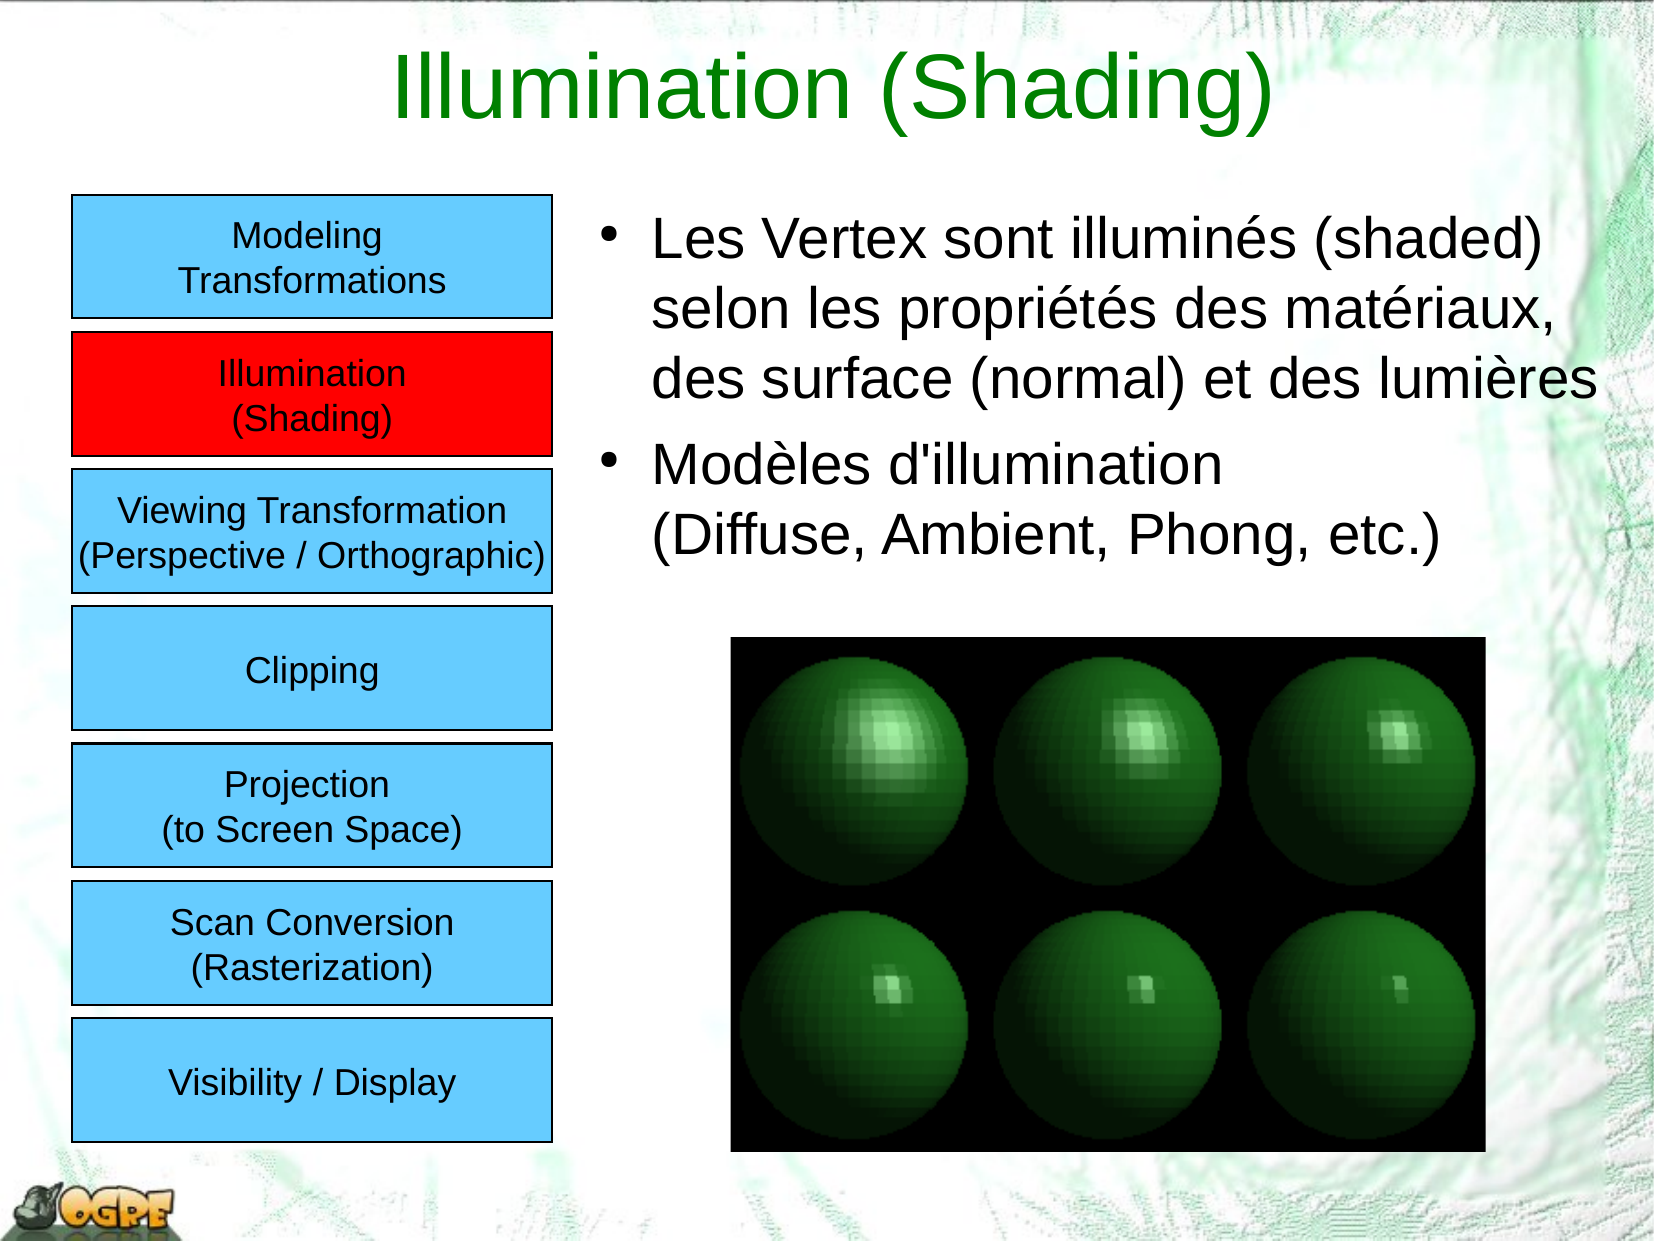

# Illumination (Shading)
Les Vertex sont illuminés (shaded) selon les propriétés des matériaux, des surface (normal) et des lumières
Modèles d'illumination
(Diffuse, Ambient, Phong, etc.)
Modeling
Transformations
Illumination
(Shading)
Viewing Transformation
(Perspective / Orthographic)
Clipping
Projection
(to Screen Space)
Scan Conversion
(Rasterization)
Visibility / Display